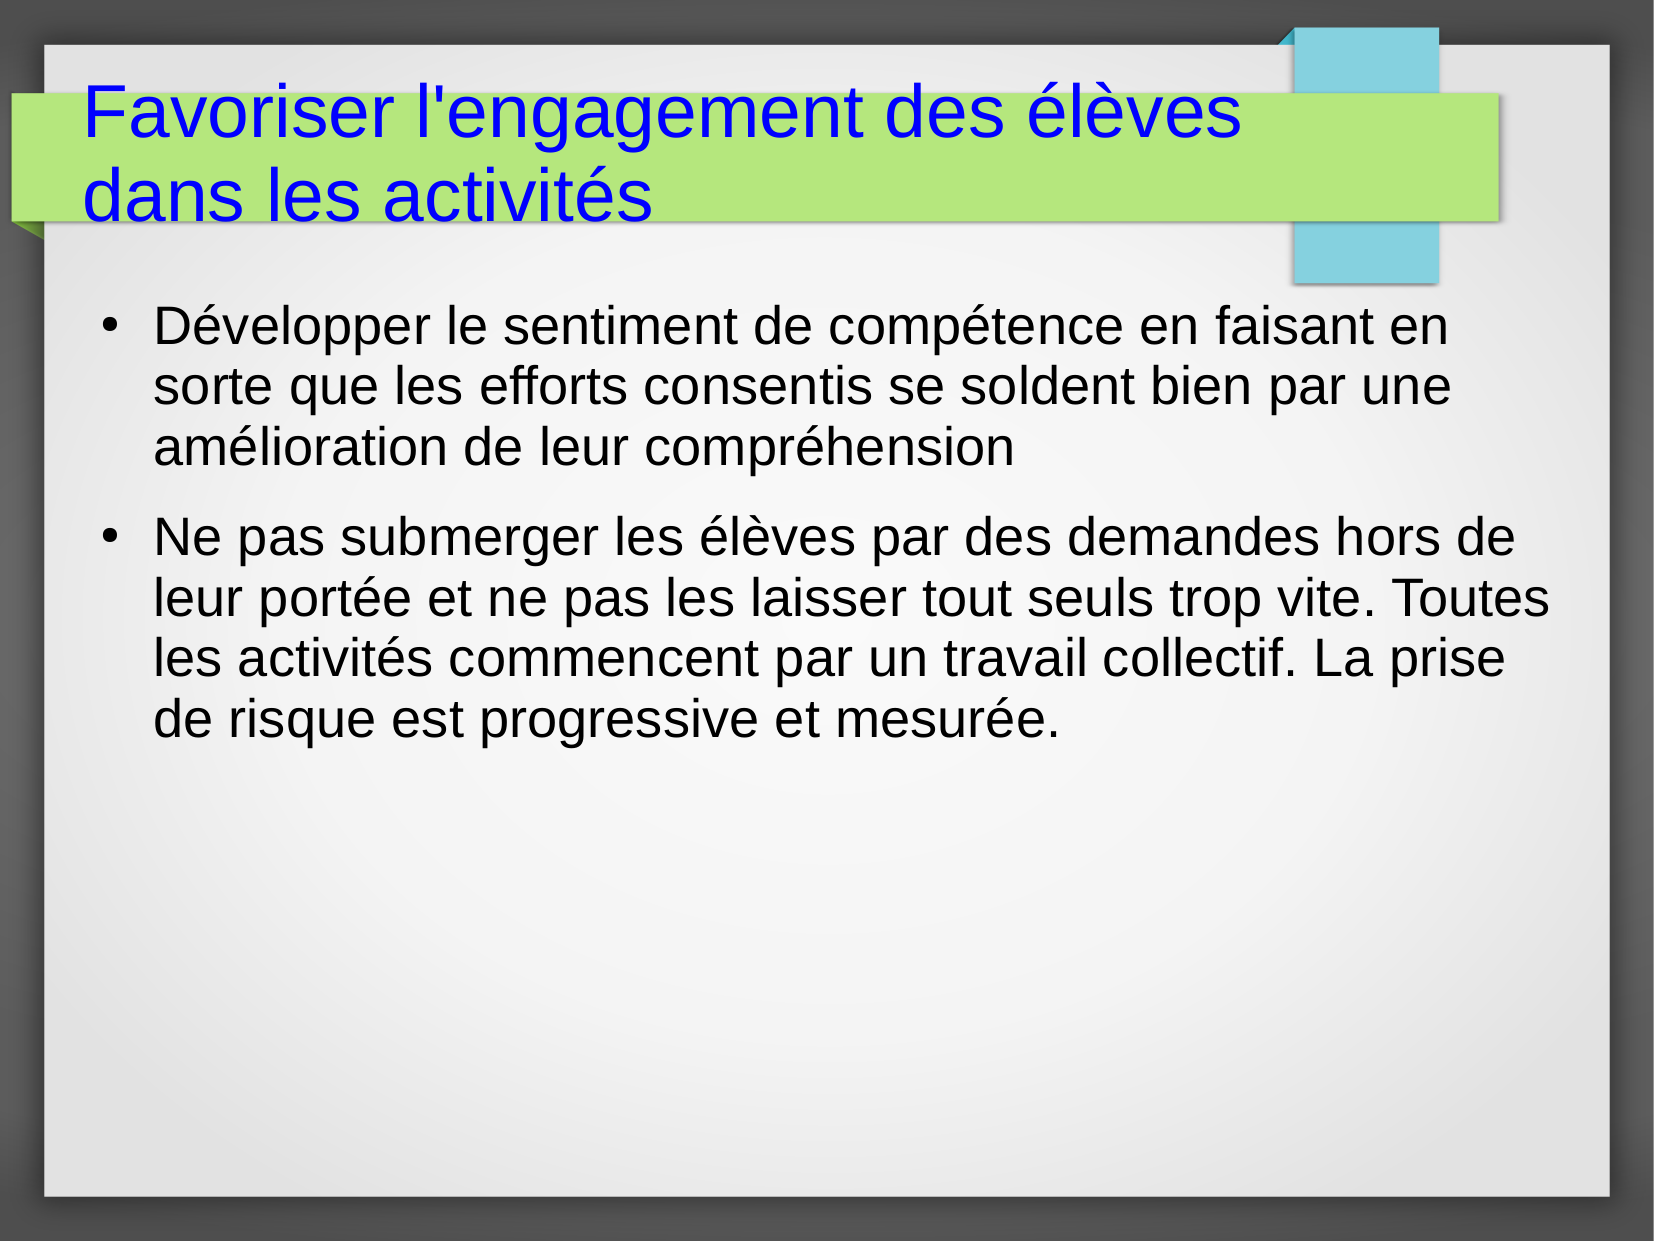

# Favoriser l'engagement des élèves dans les activités
Développer le sentiment de compétence en faisant en sorte que les efforts consentis se soldent bien par une amélioration de leur compréhension
Ne pas submerger les élèves par des demandes hors de leur portée et ne pas les laisser tout seuls trop vite. Toutes les activités commencent par un travail collectif. La prise de risque est progressive et mesurée.